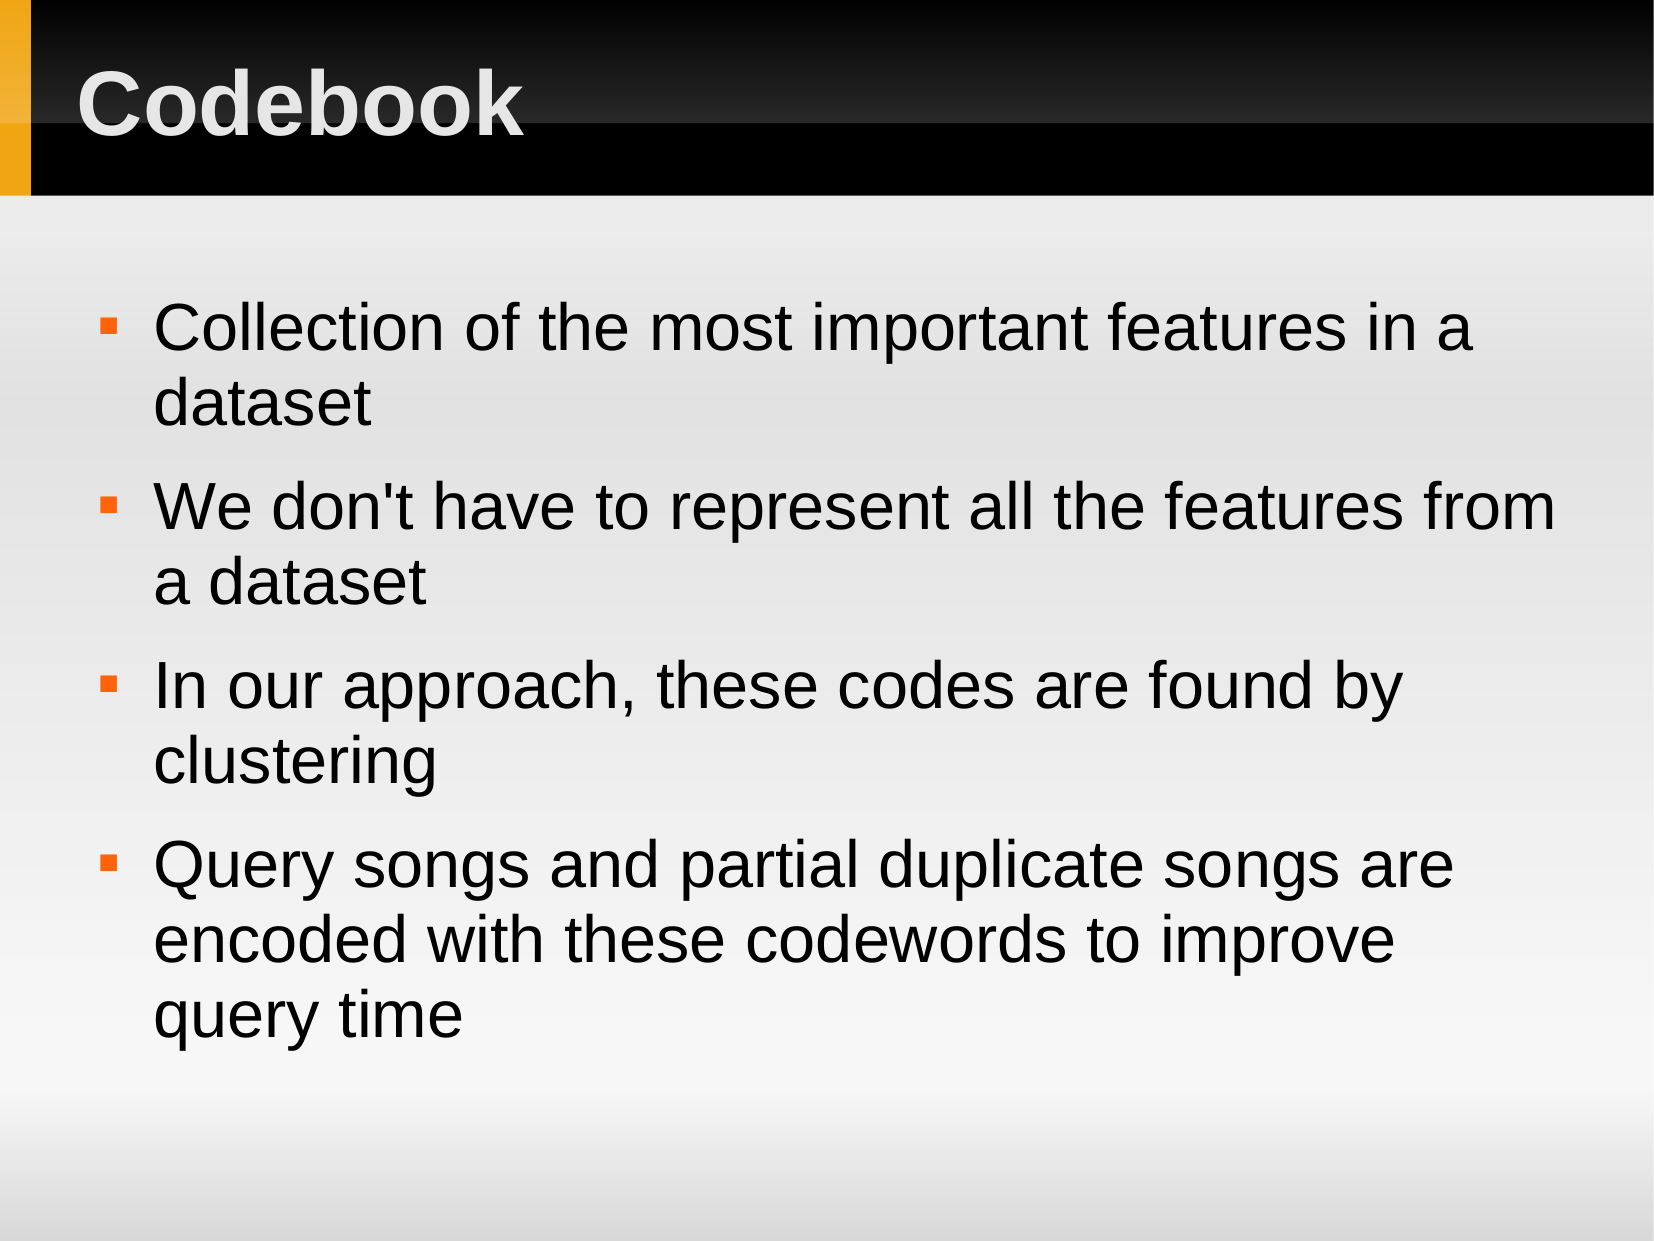

# Codebook
Collection of the most important features in a dataset
We don't have to represent all the features from a dataset
In our approach, these codes are found by clustering
Query songs and partial duplicate songs are encoded with these codewords to improve query time